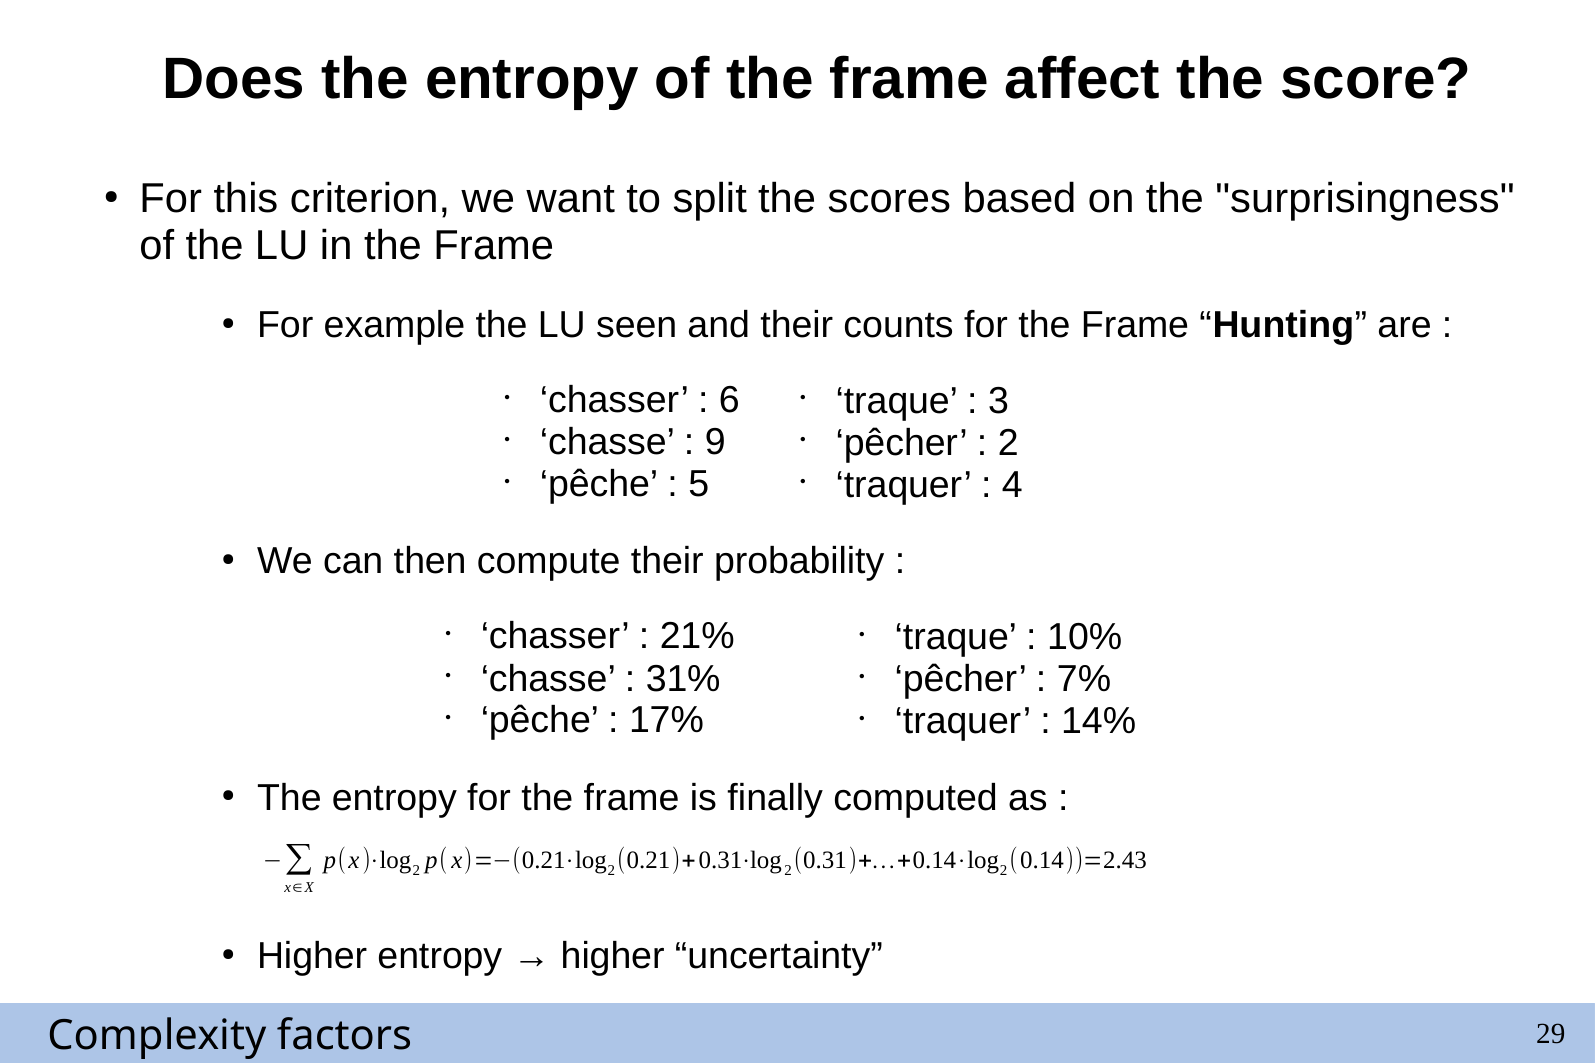

Does the entropy of the frame affect the score?
For this criterion, we want to split the scores based on the "surprisingness" of the LU in the Frame
For example the LU seen and their counts for the Frame “Hunting” are :
‘chasser’ : 6
‘chasse’ : 9
‘pêche’ : 5
‘traque’ : 3
‘pêcher’ : 2
‘traquer’ : 4
We can then compute their probability :
‘chasser’ : 21%
‘chasse’ : 31%
‘pêche’ : 17%
‘traque’ : 10%
‘pêcher’ : 7%
‘traquer’ : 14%
The entropy for the frame is finally computed as :
Higher entropy → higher “uncertainty”
# Complexity factors